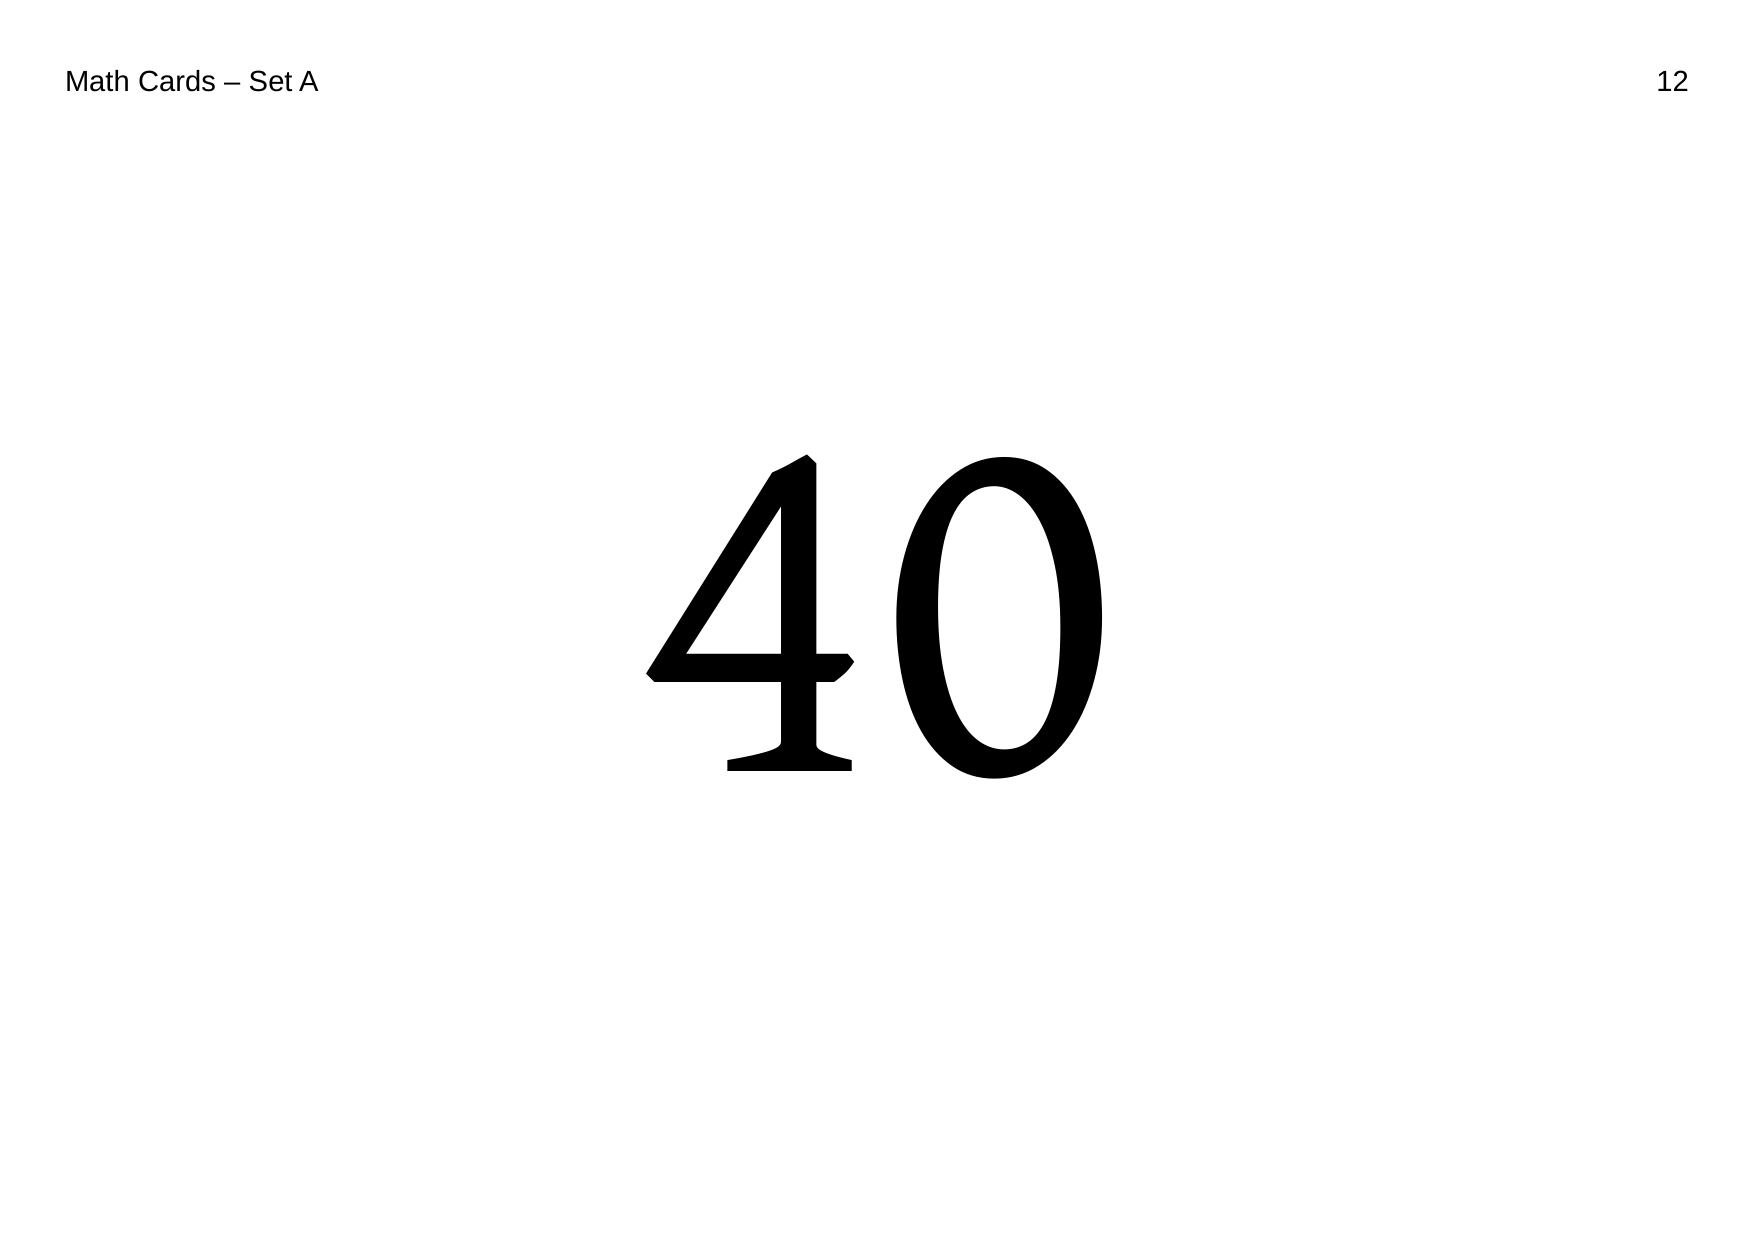

Math Cards – Set A
12
40